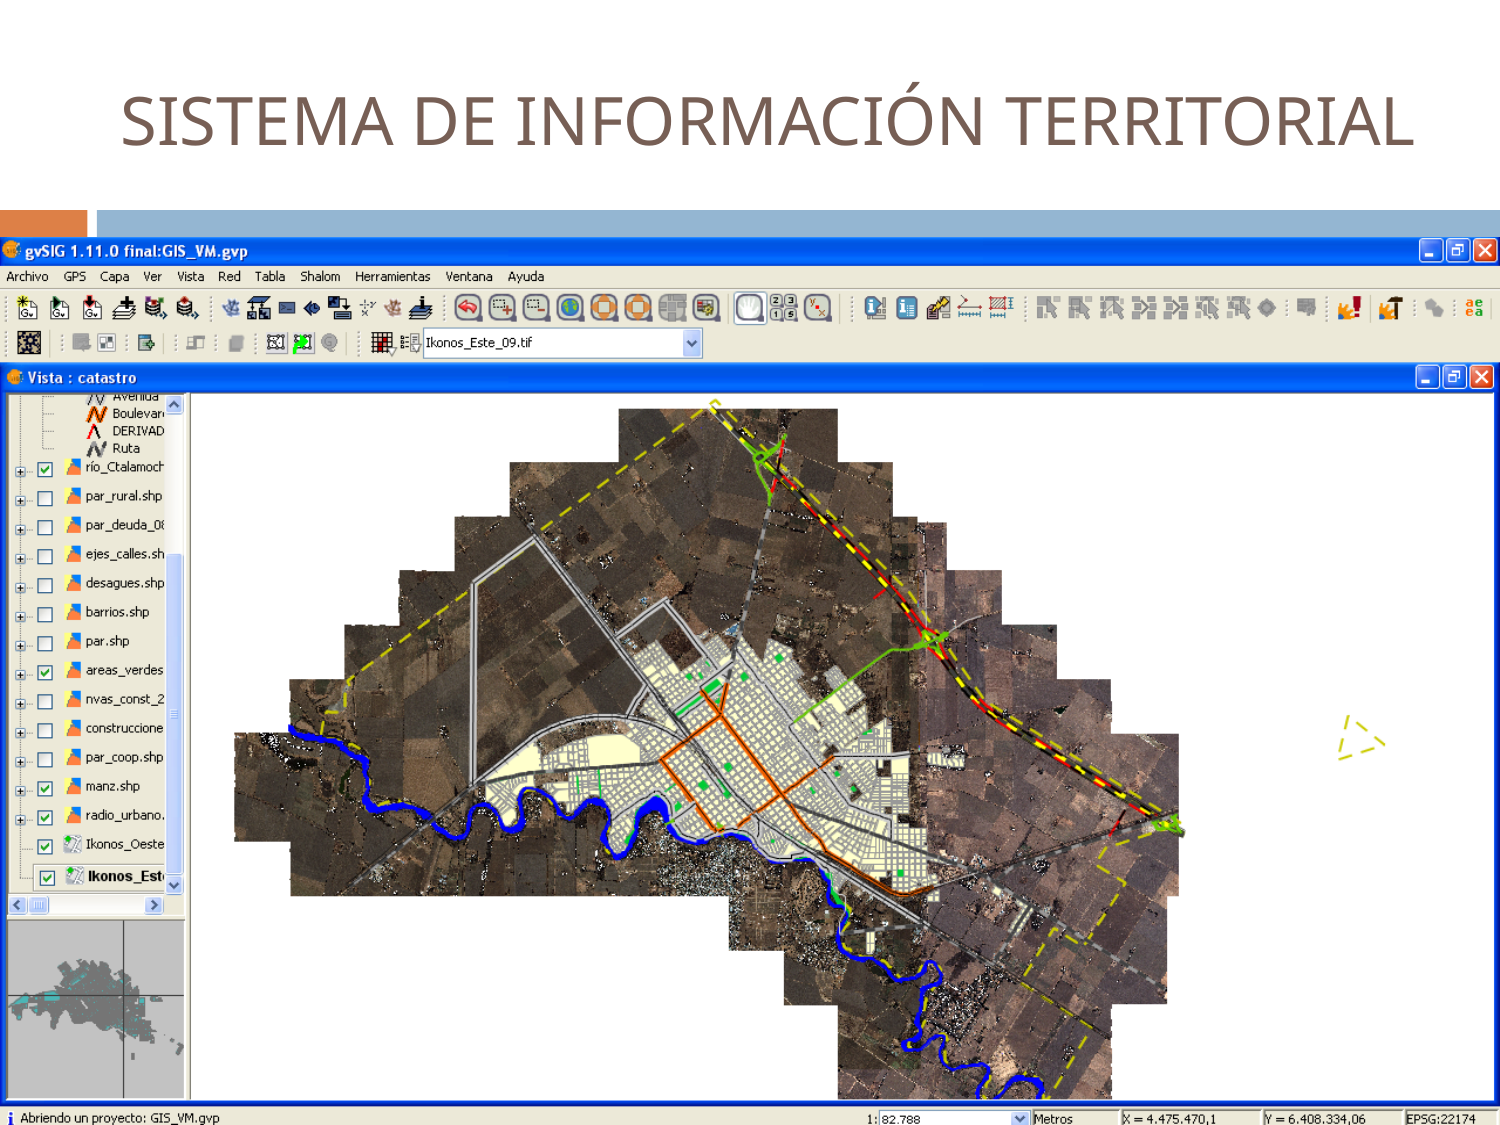

# SISTEMA DE INFORMACIÓN TERRITORIAL
EPSG 22174 (Sistema de referencia POSGAR 98 Coord. Gauss Krüger Faja 4)